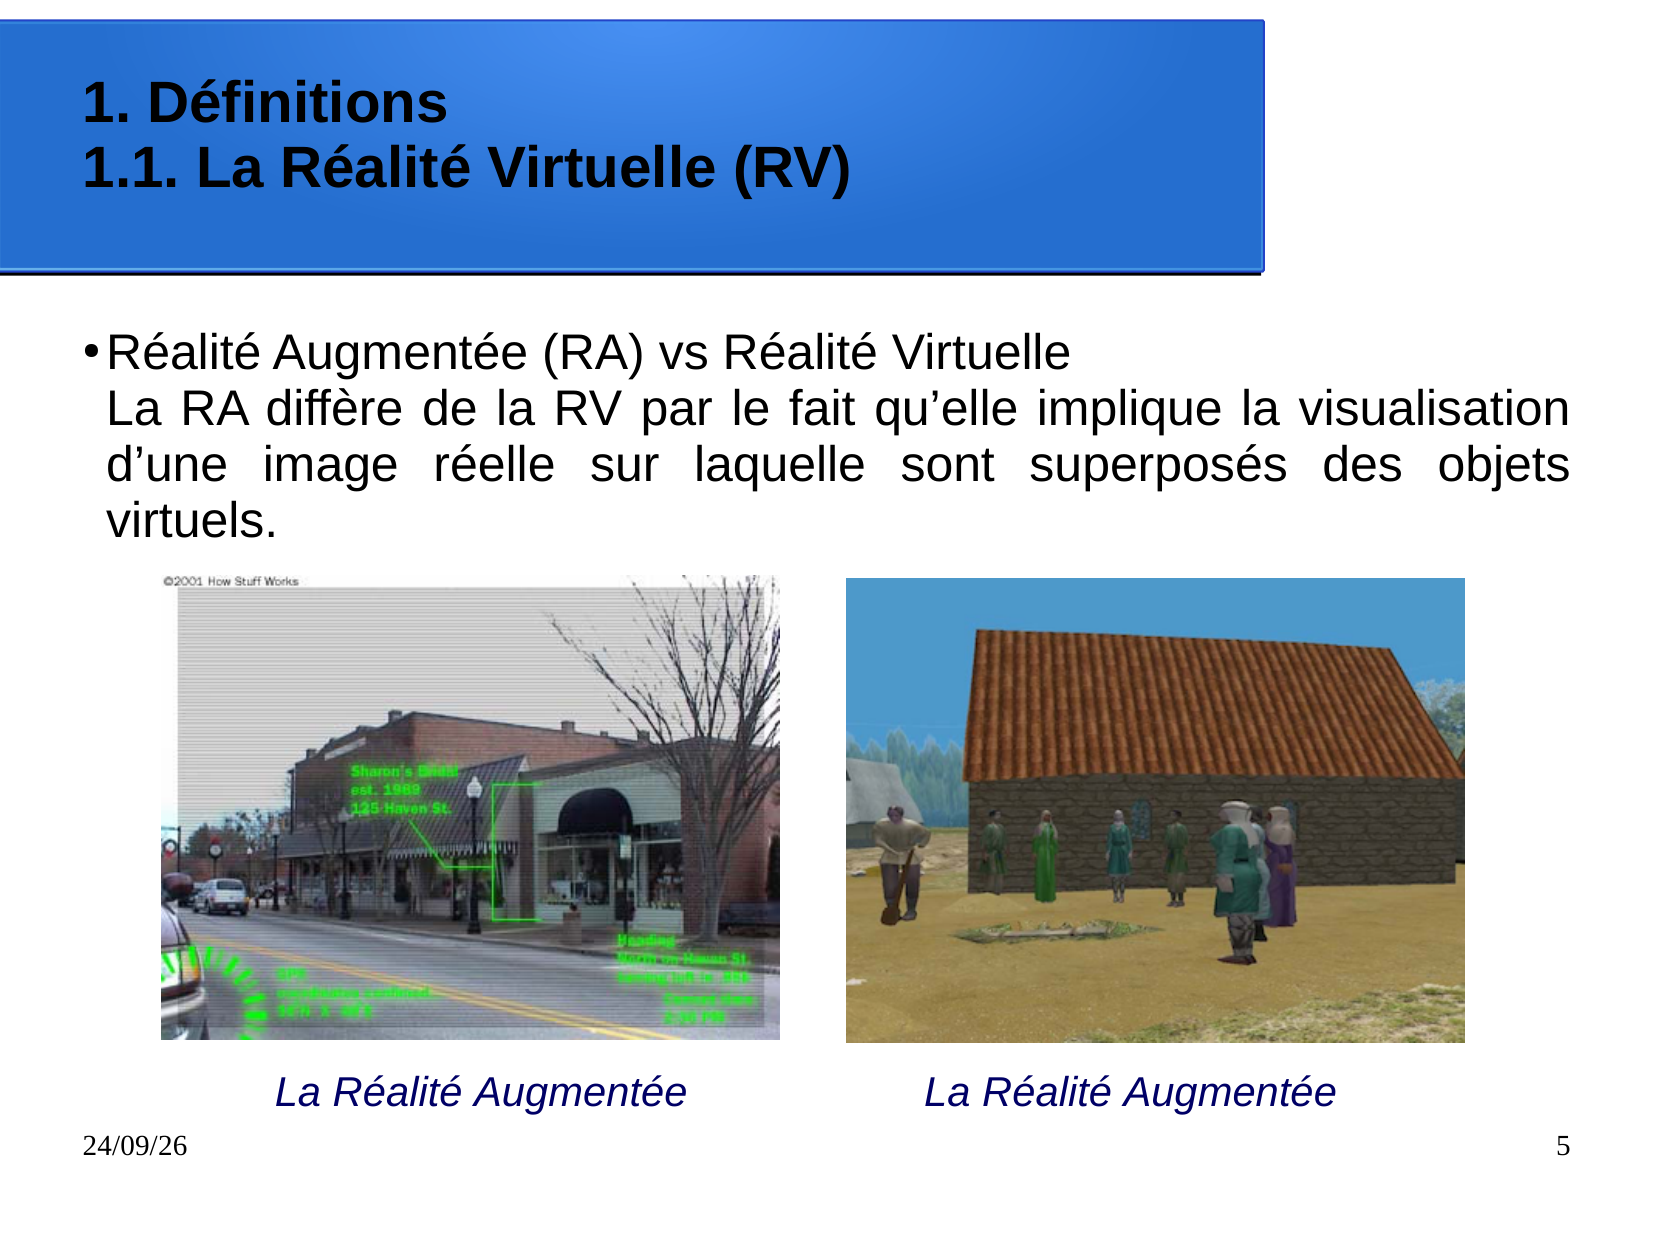

# 1. Définitions 1.1. La Réalité Virtuelle (RV)
Réalité Augmentée (RA) vs Réalité Virtuelle
La RA diffère de la RV par le fait qu’elle implique la visualisation d’une image réelle sur laquelle sont superposés des objets virtuels.
La Réalité Augmentée				La Réalité Augmentée
5